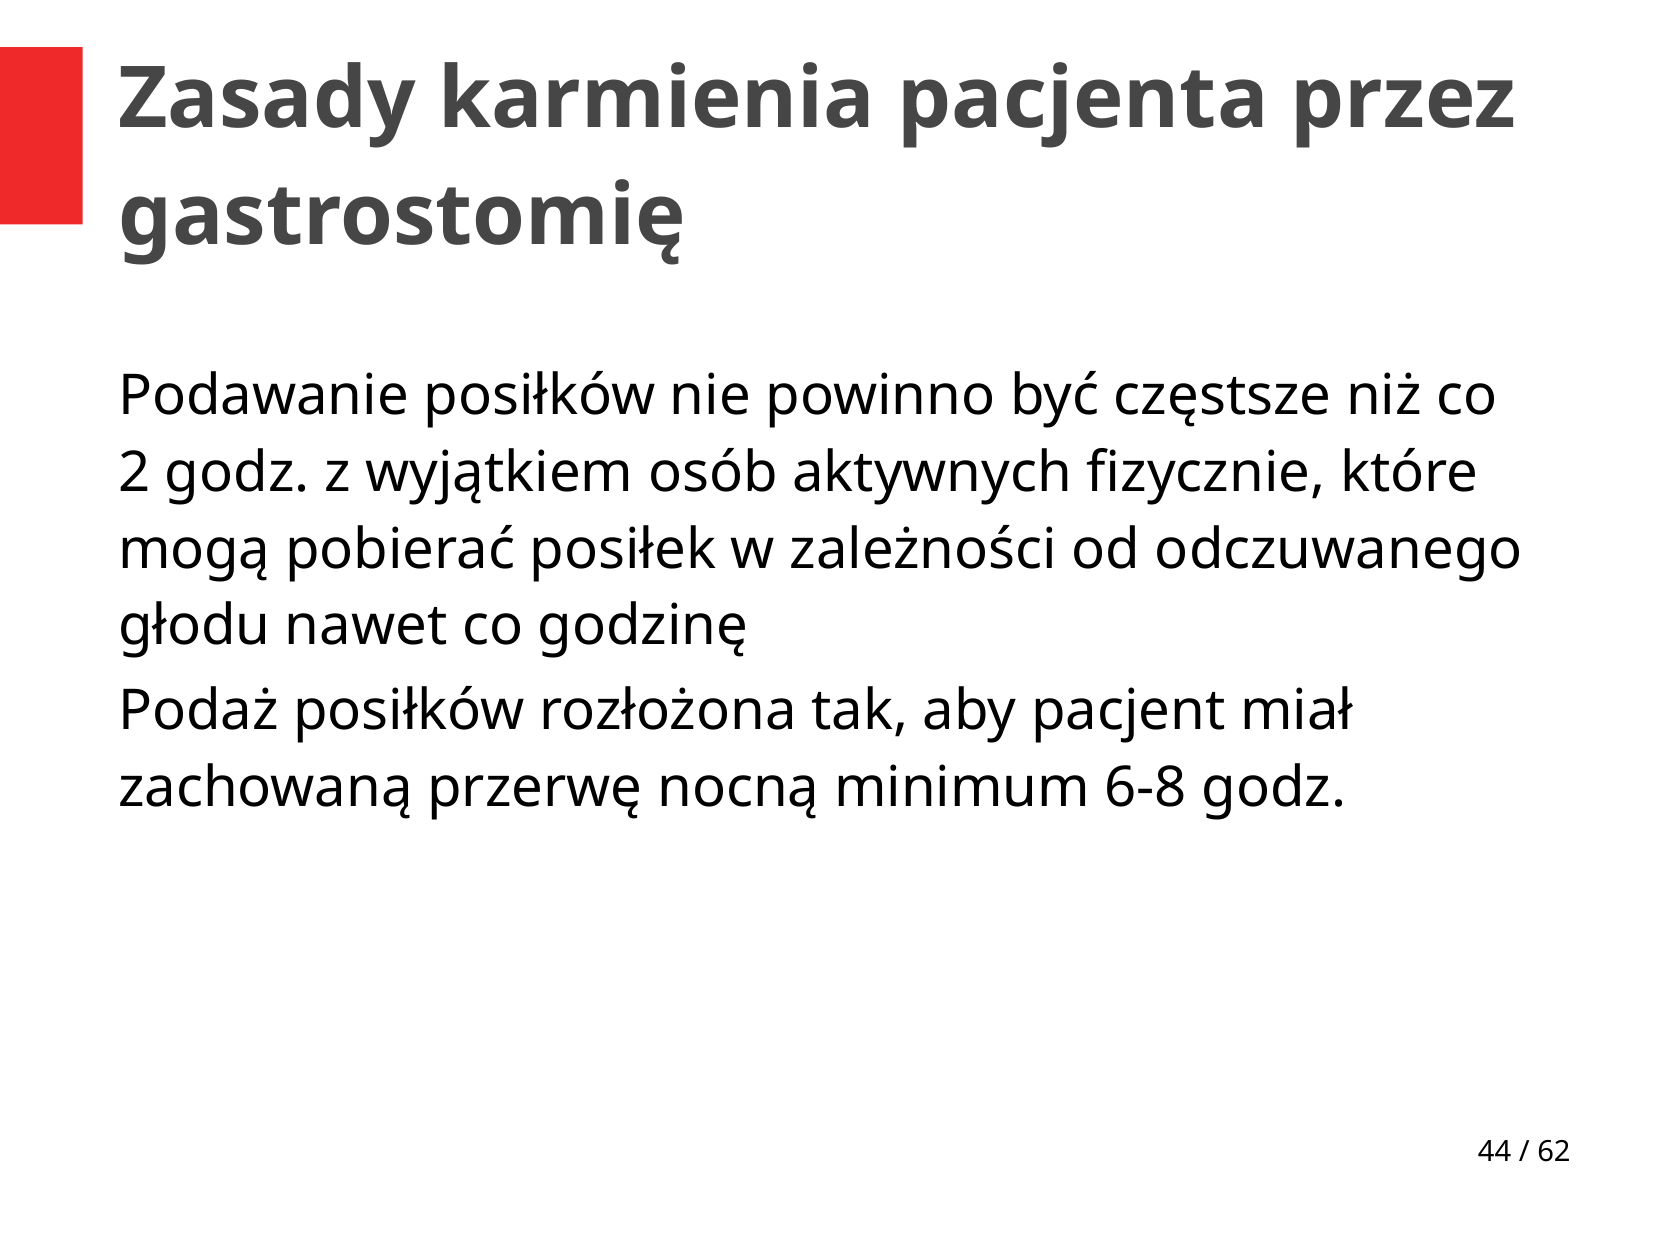

# Zasady karmienia pacjenta przez gastrostomię
Podawanie posiłków nie powinno być częstsze niż co 2 godz. z wyjątkiem osób aktywnych fizycznie, które mogą pobierać posiłek w zależności od odczuwanego głodu nawet co godzinę
Podaż posiłków rozłożona tak, aby pacjent miał zachowaną przerwę nocną minimum 6-8 godz.
44